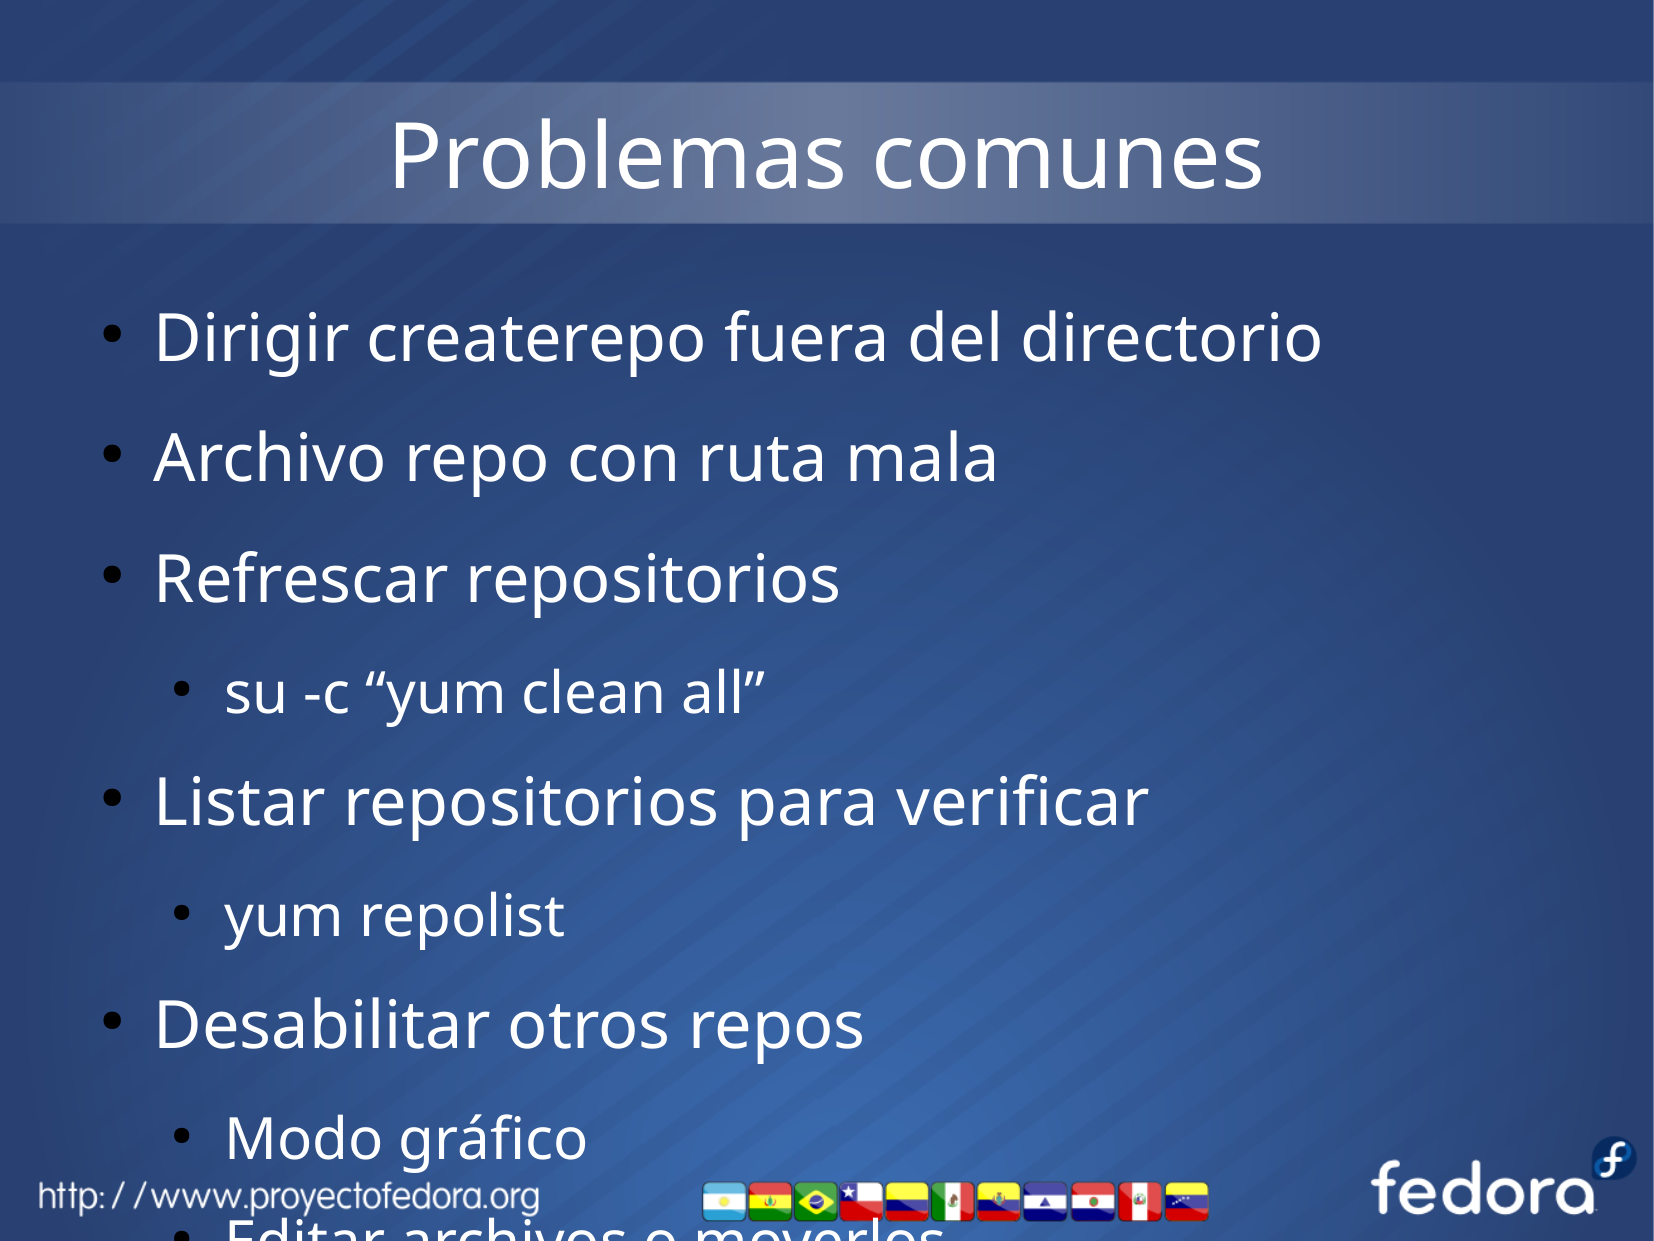

# Problemas comunes
Dirigir createrepo fuera del directorio
Archivo repo con ruta mala
Refrescar repositorios
su -c “yum clean all”
Listar repositorios para verificar
yum repolist
Desabilitar otros repos
Modo gráfico
Editar archivos o moverlos